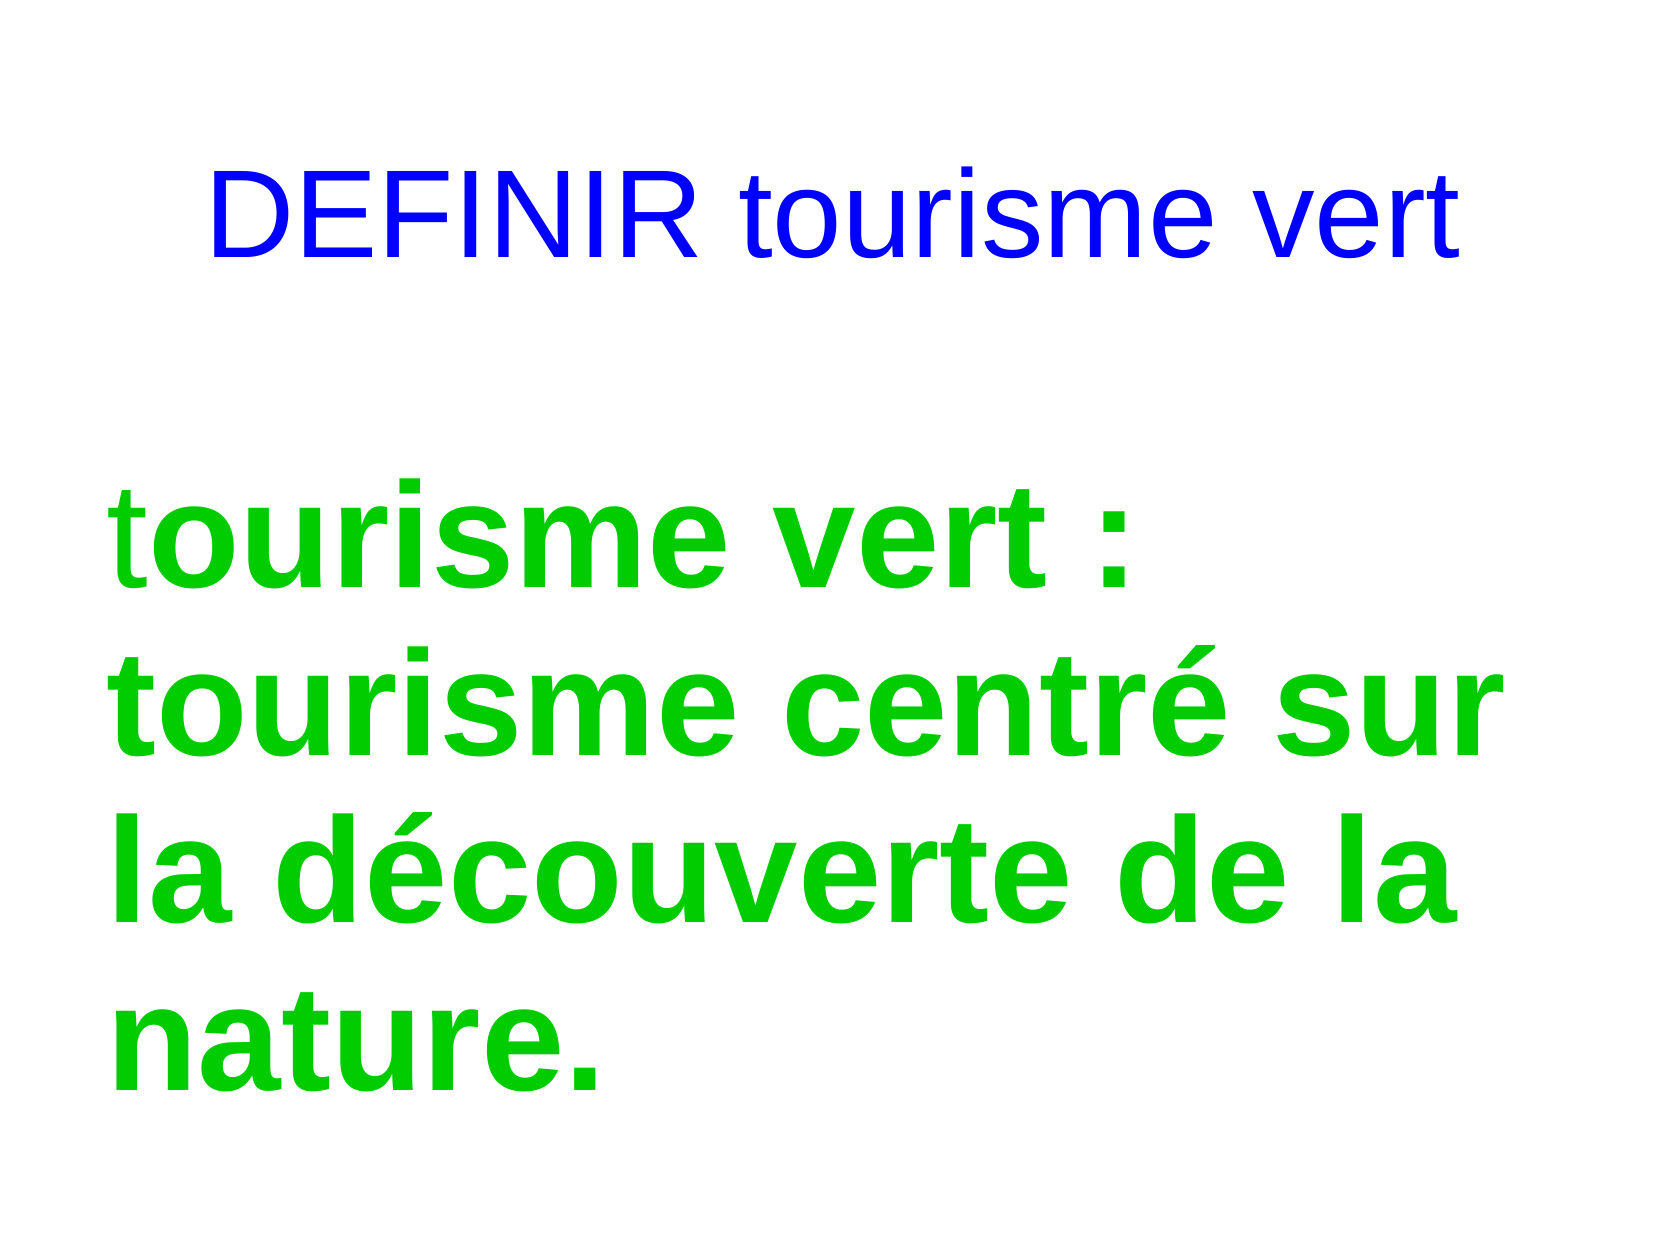

DEFINIR tourisme vert
# tourisme vert : tourisme centré sur la découverte de la nature.